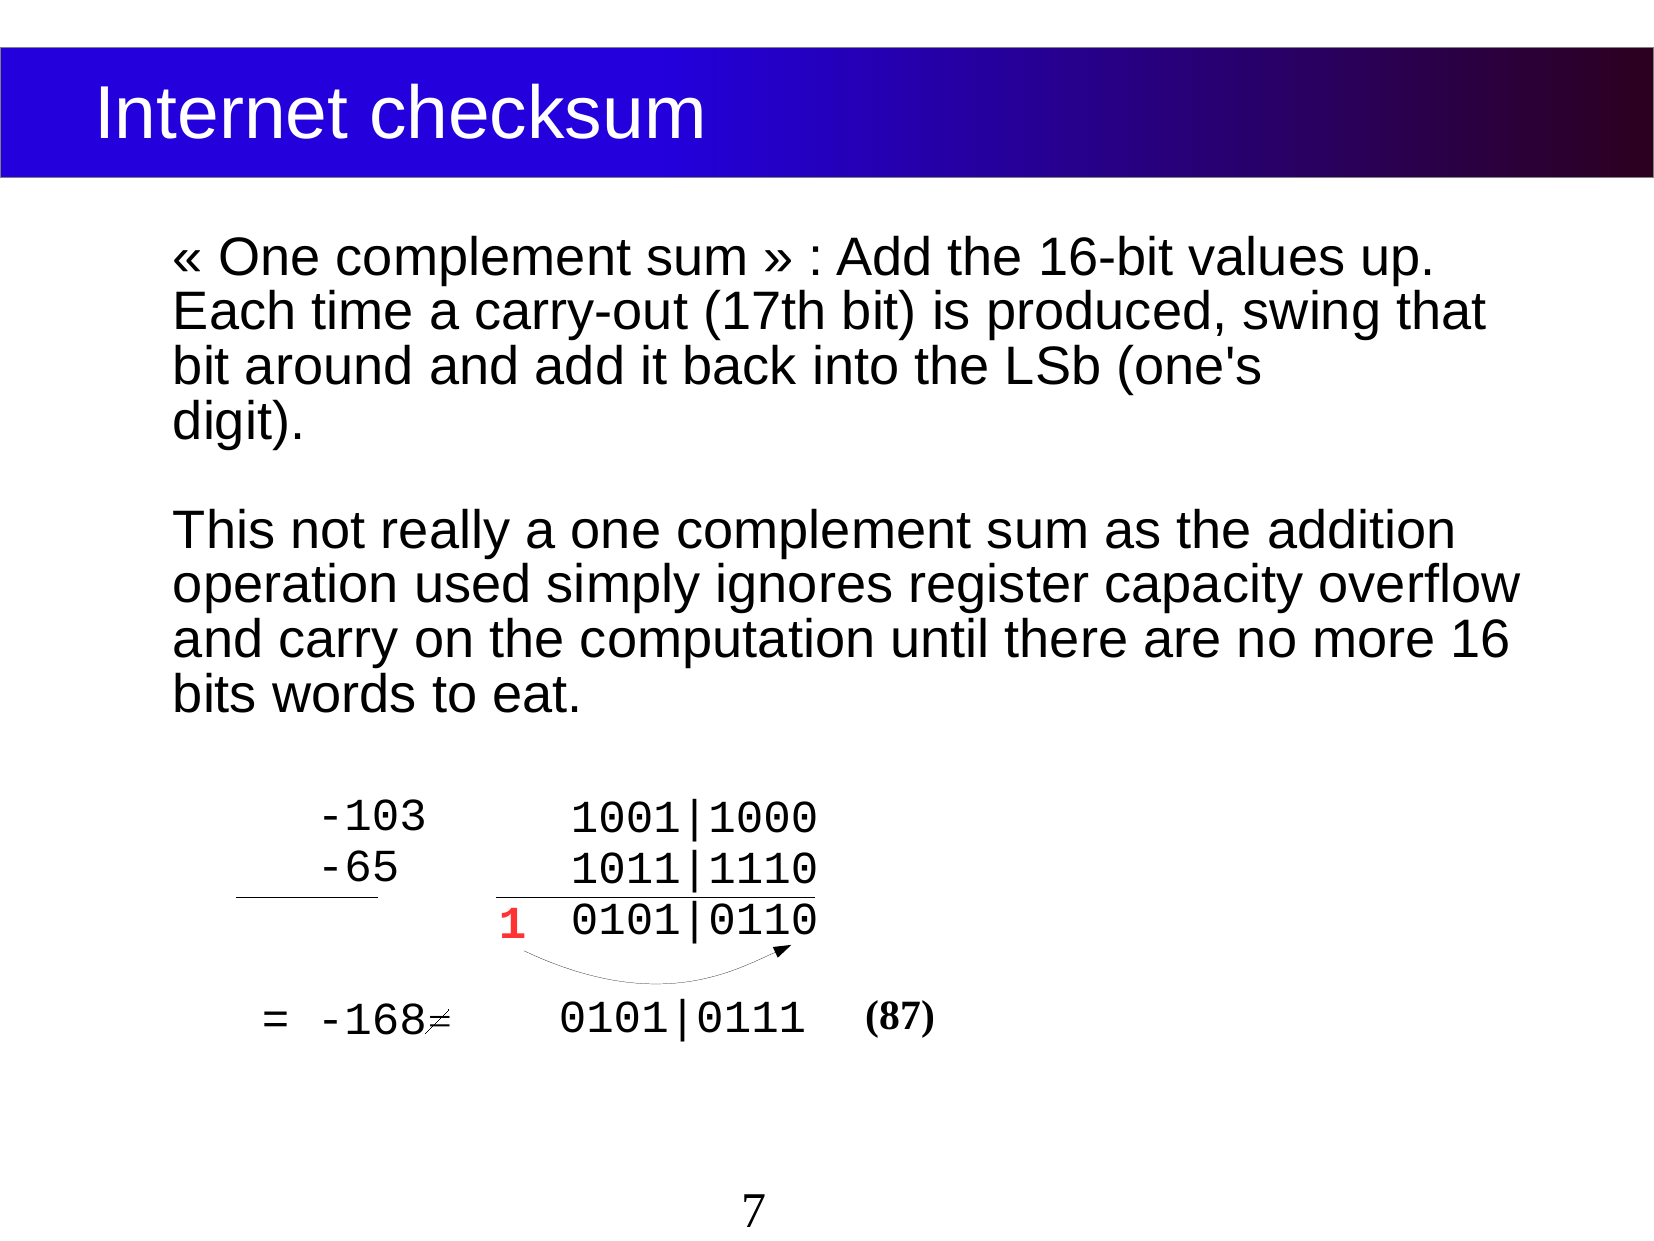

# Internet checksum
« One complement sum » : Add the 16-bit values up. Each time a carry-out (17th bit) is produced, swing that bit around and add it back into the LSb (one's
digit).
This not really a one complement sum as the addition operation used simply ignores register capacity overflow
and carry on the computation until there are no more 16 bits words to eat.
 -103
 -65
= -168
 1001|1000
 1011|1110
 0101|0110
1
(87)
=
 0101|0111